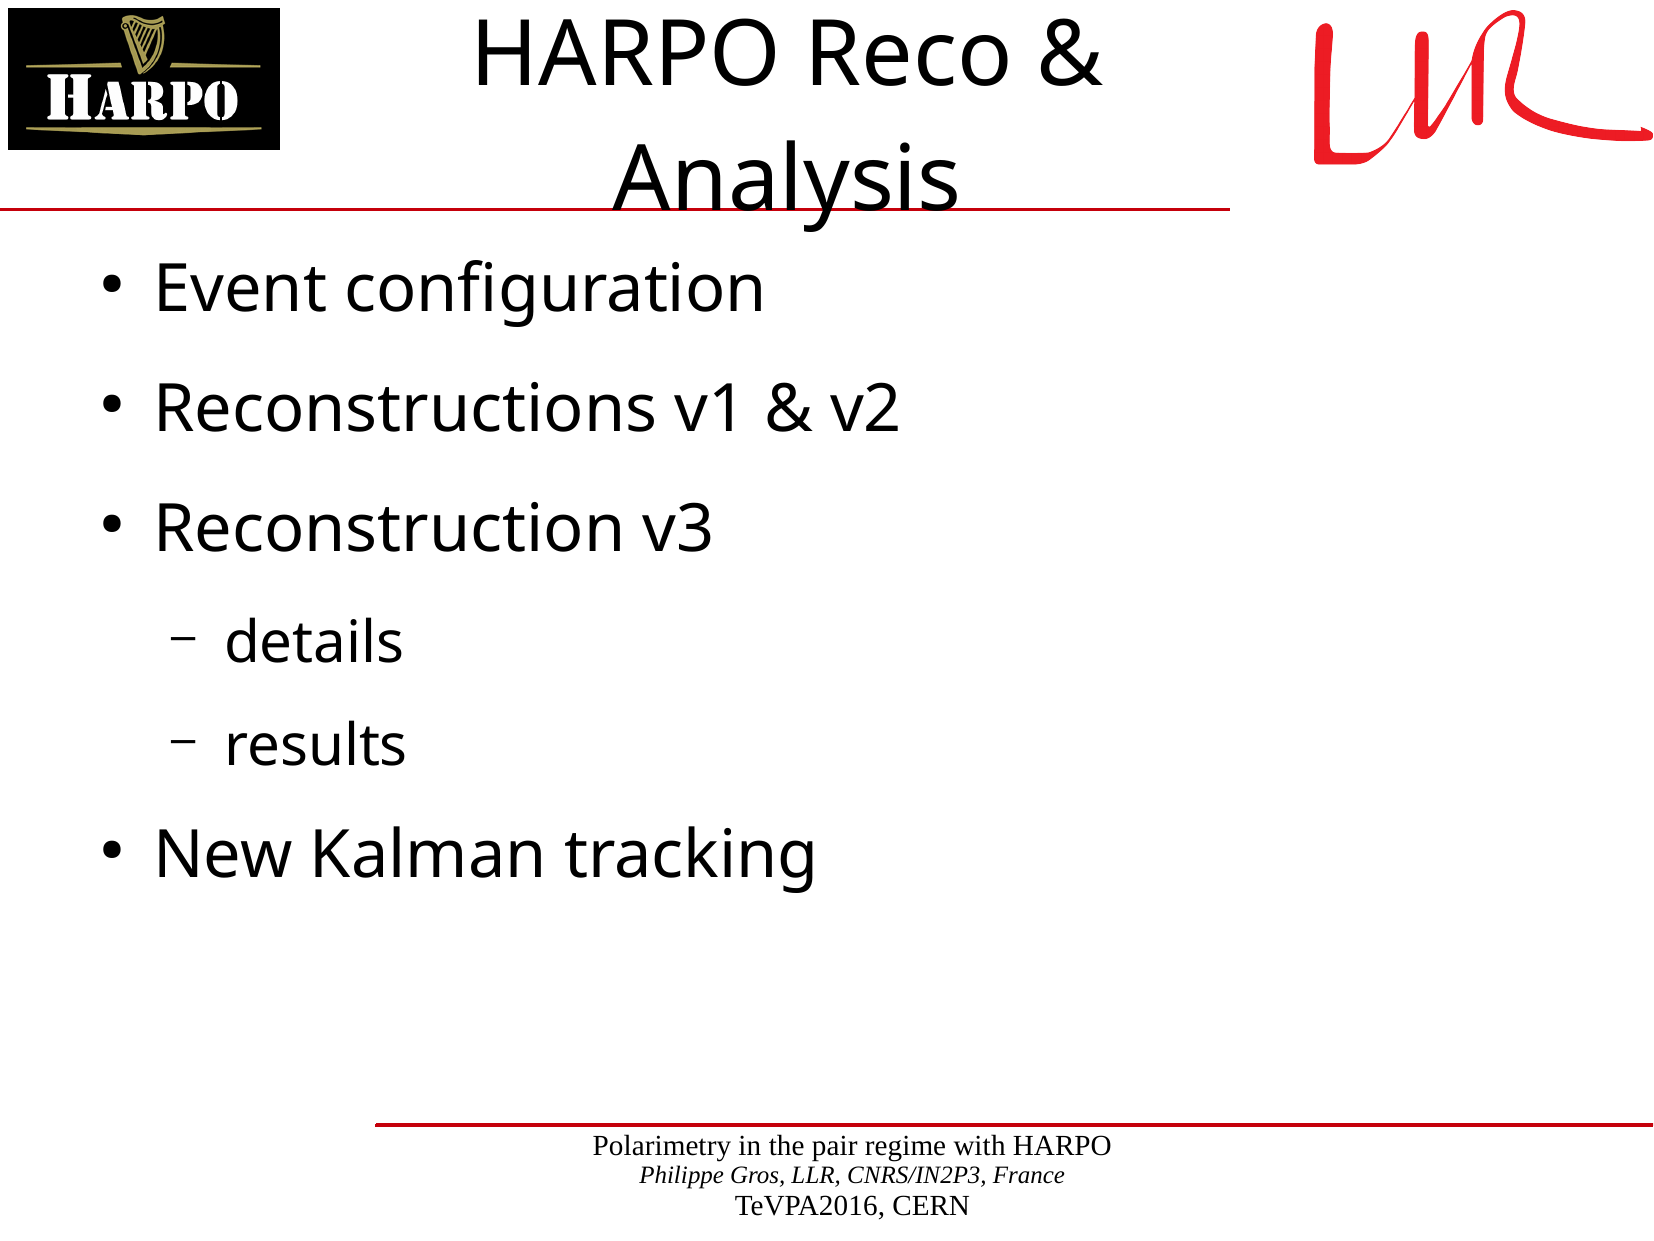

# HARPO Reco & Analysis
Event configuration
Reconstructions v1 & v2
Reconstruction v3
details
results
New Kalman tracking